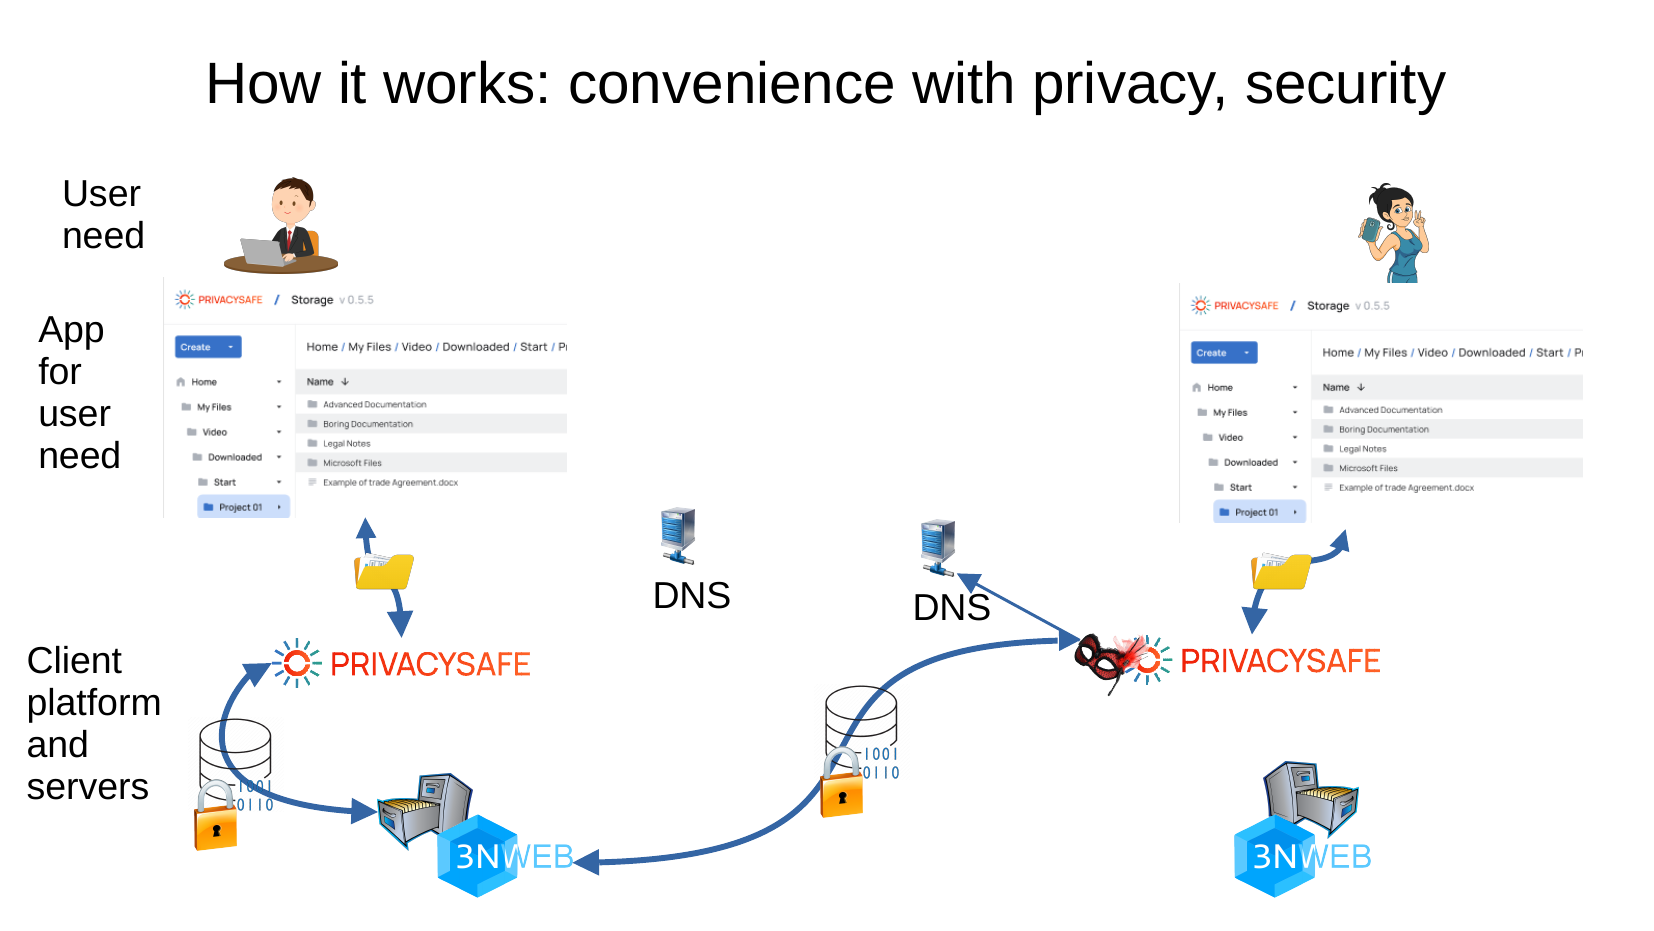

# How it works: convenience with privacy, security
User
need
App for user need
DNS
DNS
Client platform and
servers